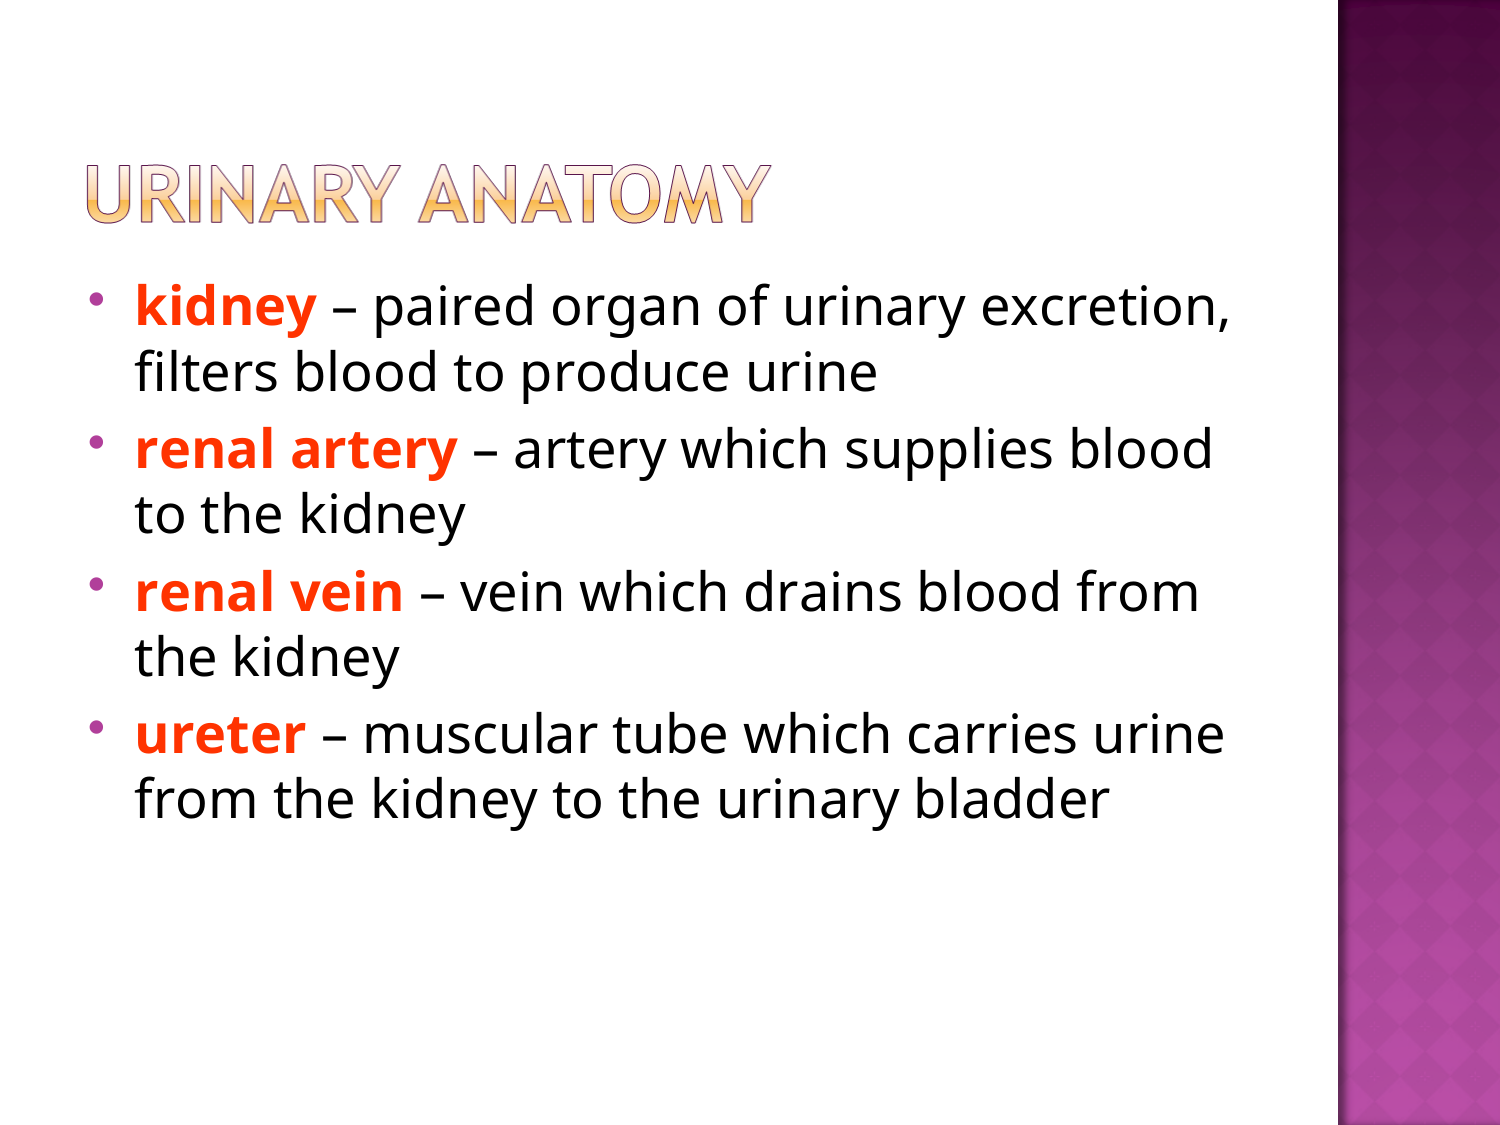

# kidney – paired organ of urinary excretion, filters blood to produce urine
renal artery – artery which supplies blood to the kidney
renal vein – vein which drains blood from the kidney
ureter – muscular tube which carries urine from the kidney to the urinary bladder